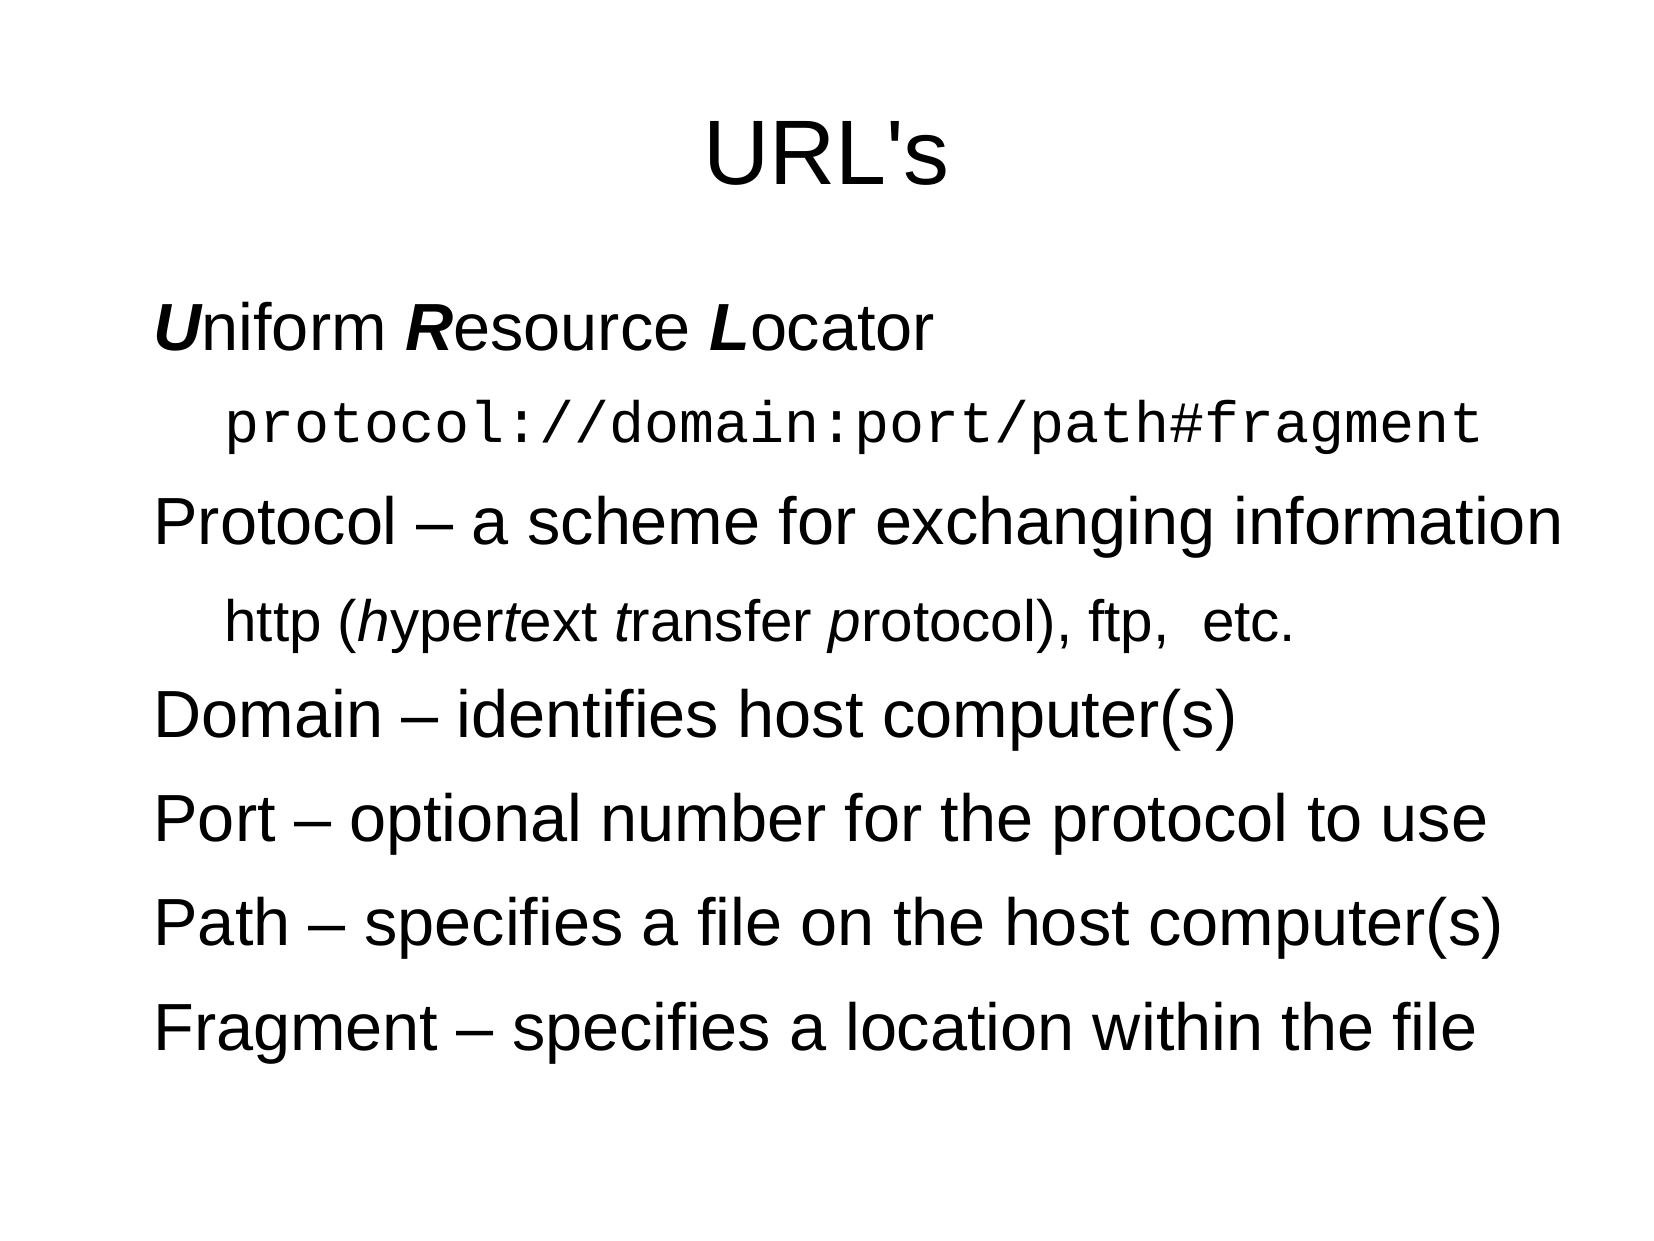

# URL's
Uniform Resource Locator
protocol://domain:port/path#fragment
Protocol – a scheme for exchanging information
http (hypertext transfer protocol), ftp, etc.
Domain – identifies host computer(s)
Port – optional number for the protocol to use
Path – specifies a file on the host computer(s)
Fragment – specifies a location within the file